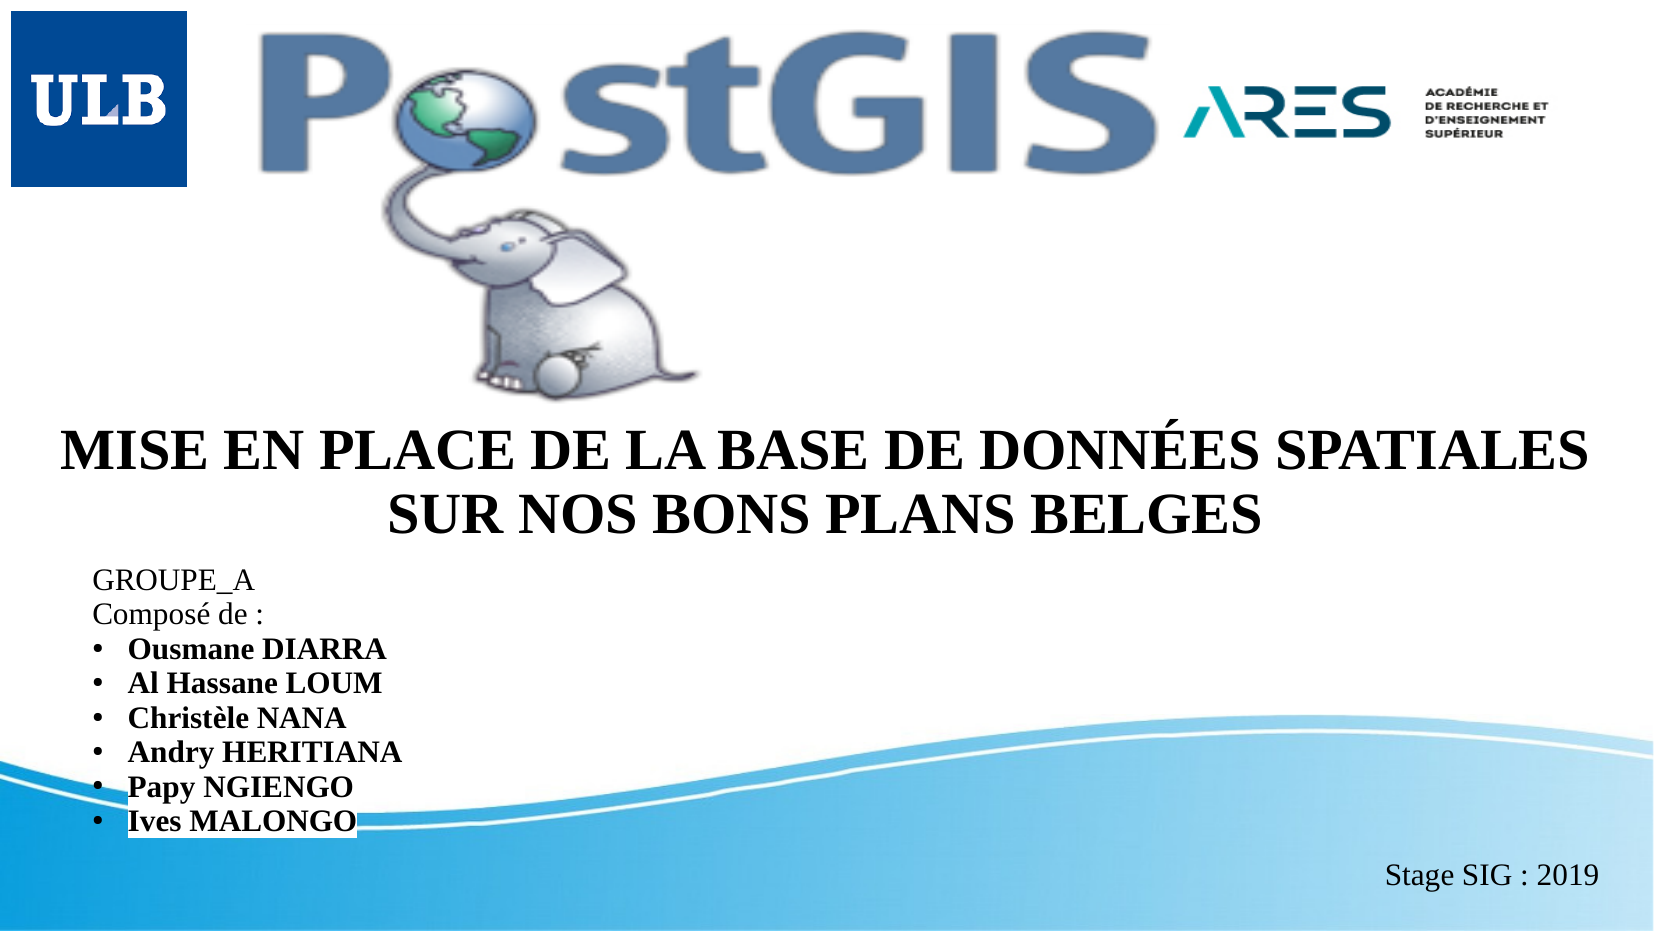

# MISE EN PLACE DE LA BASE DE DONNÉES SPATIALES SUR NOS BONS PLANS BELGES
GROUPE_A
Composé de :
Ousmane DIARRA
Al Hassane LOUM
Christèle NANA
Andry HERITIANA
Papy NGIENGO
Ives MALONGO
Stage SIG : 2019